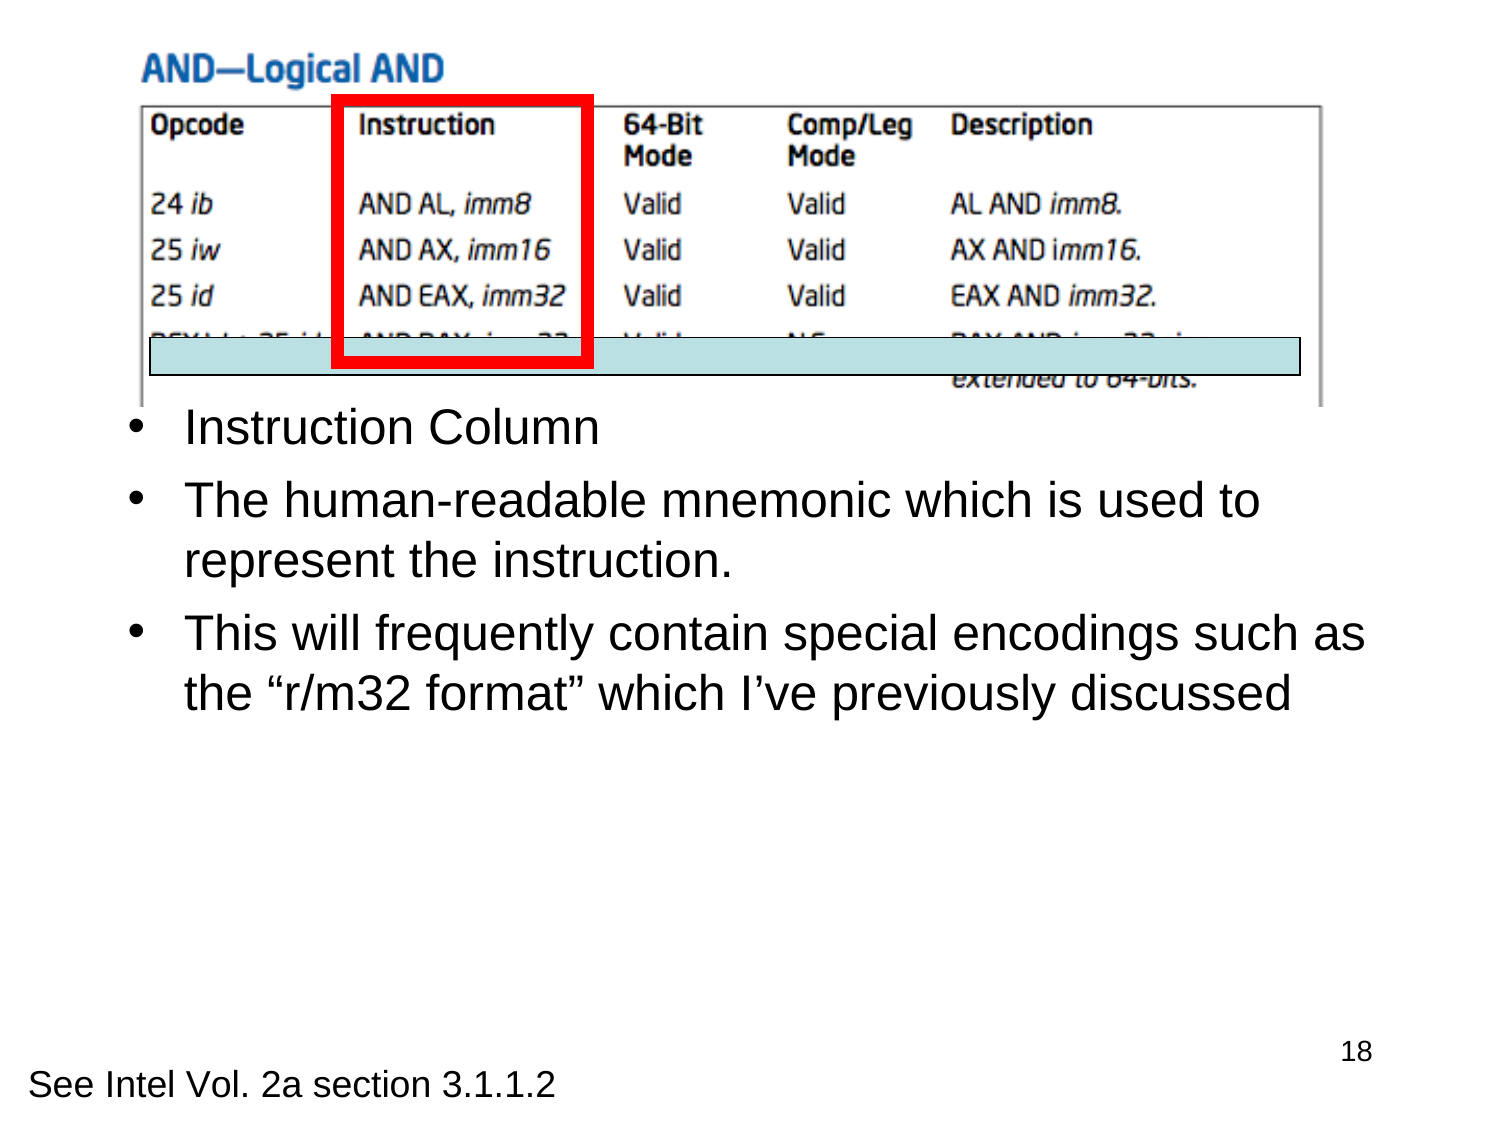

# Instruction Column
Opcode Column
Instruction Column
The human-readable mnemonic which is used to represent the instruction.
This will frequently contain special encodings such as the “r/m32 format” which I’ve previously discussed
See Intel Vol. 2a section 3.1.1.2